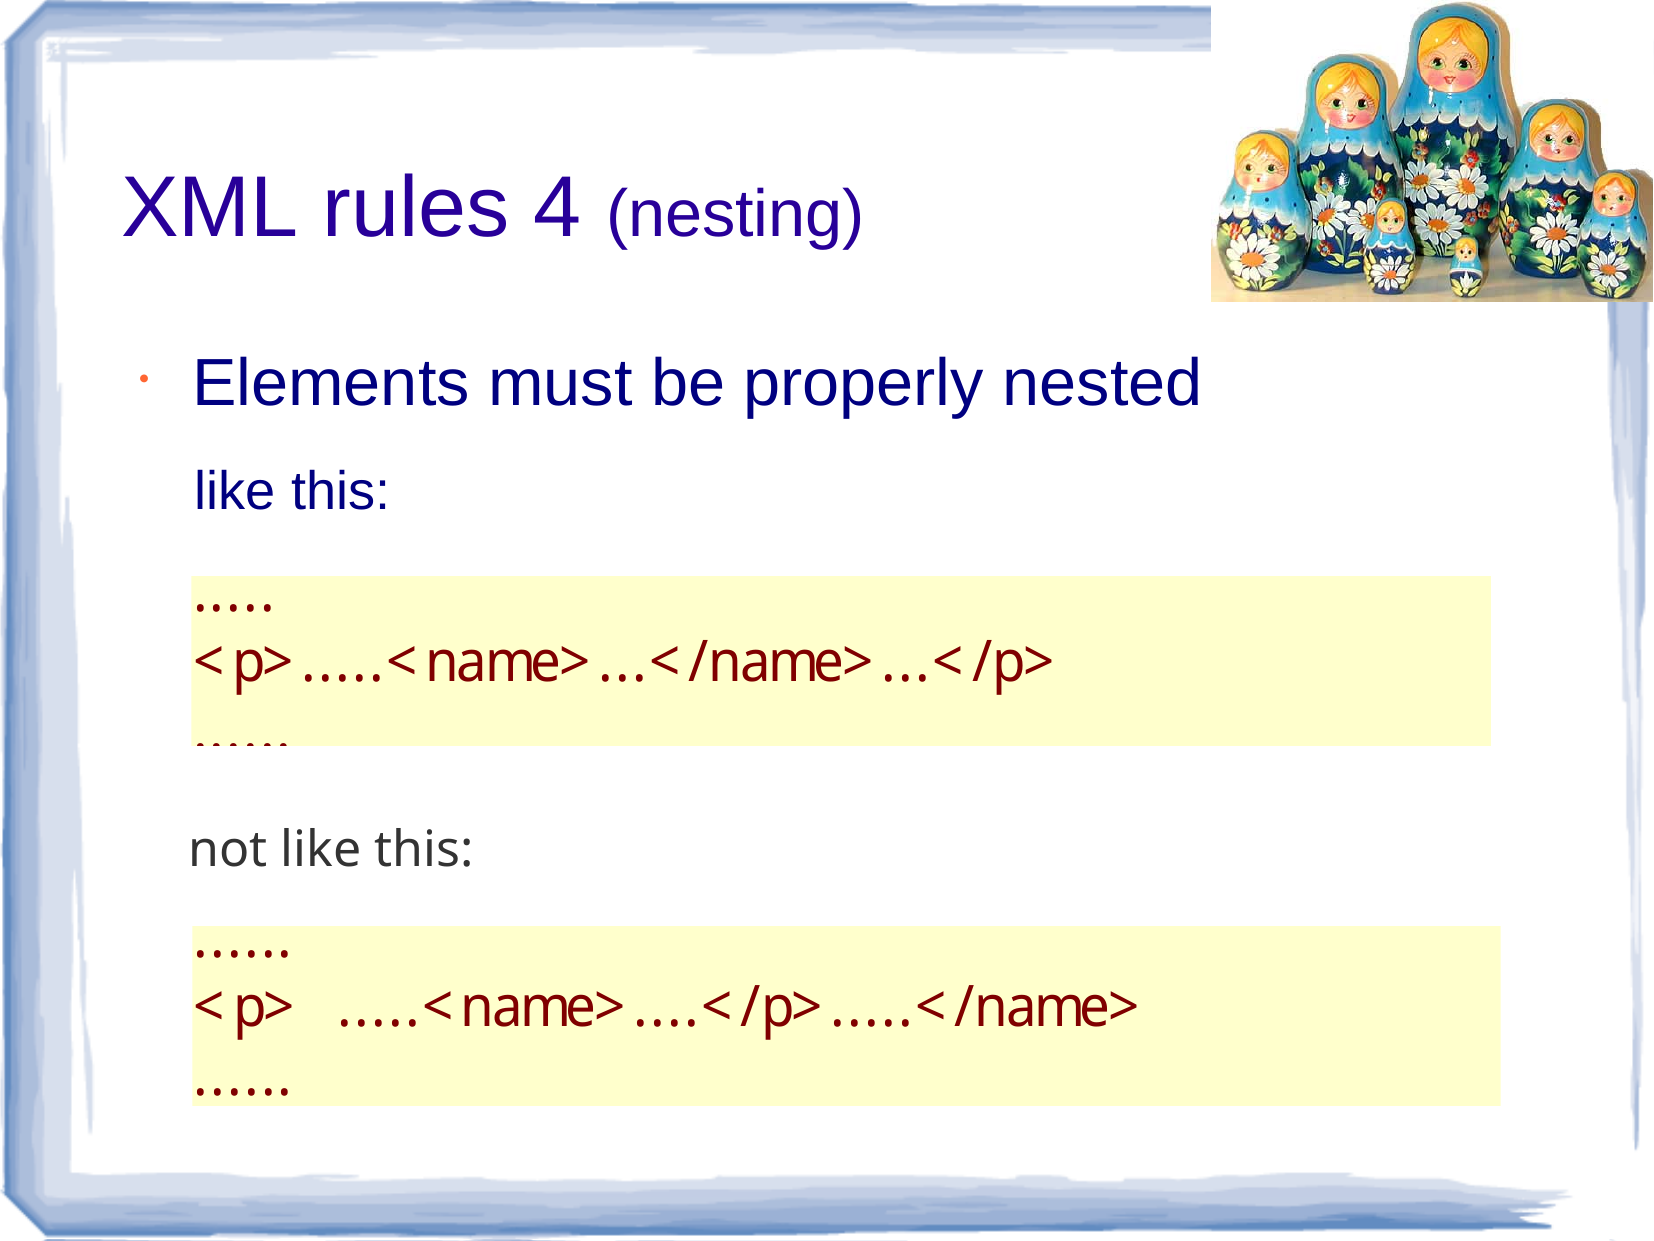

# XML rules 4 (nesting)
Elements must be properly nested
 like this:
not like this: